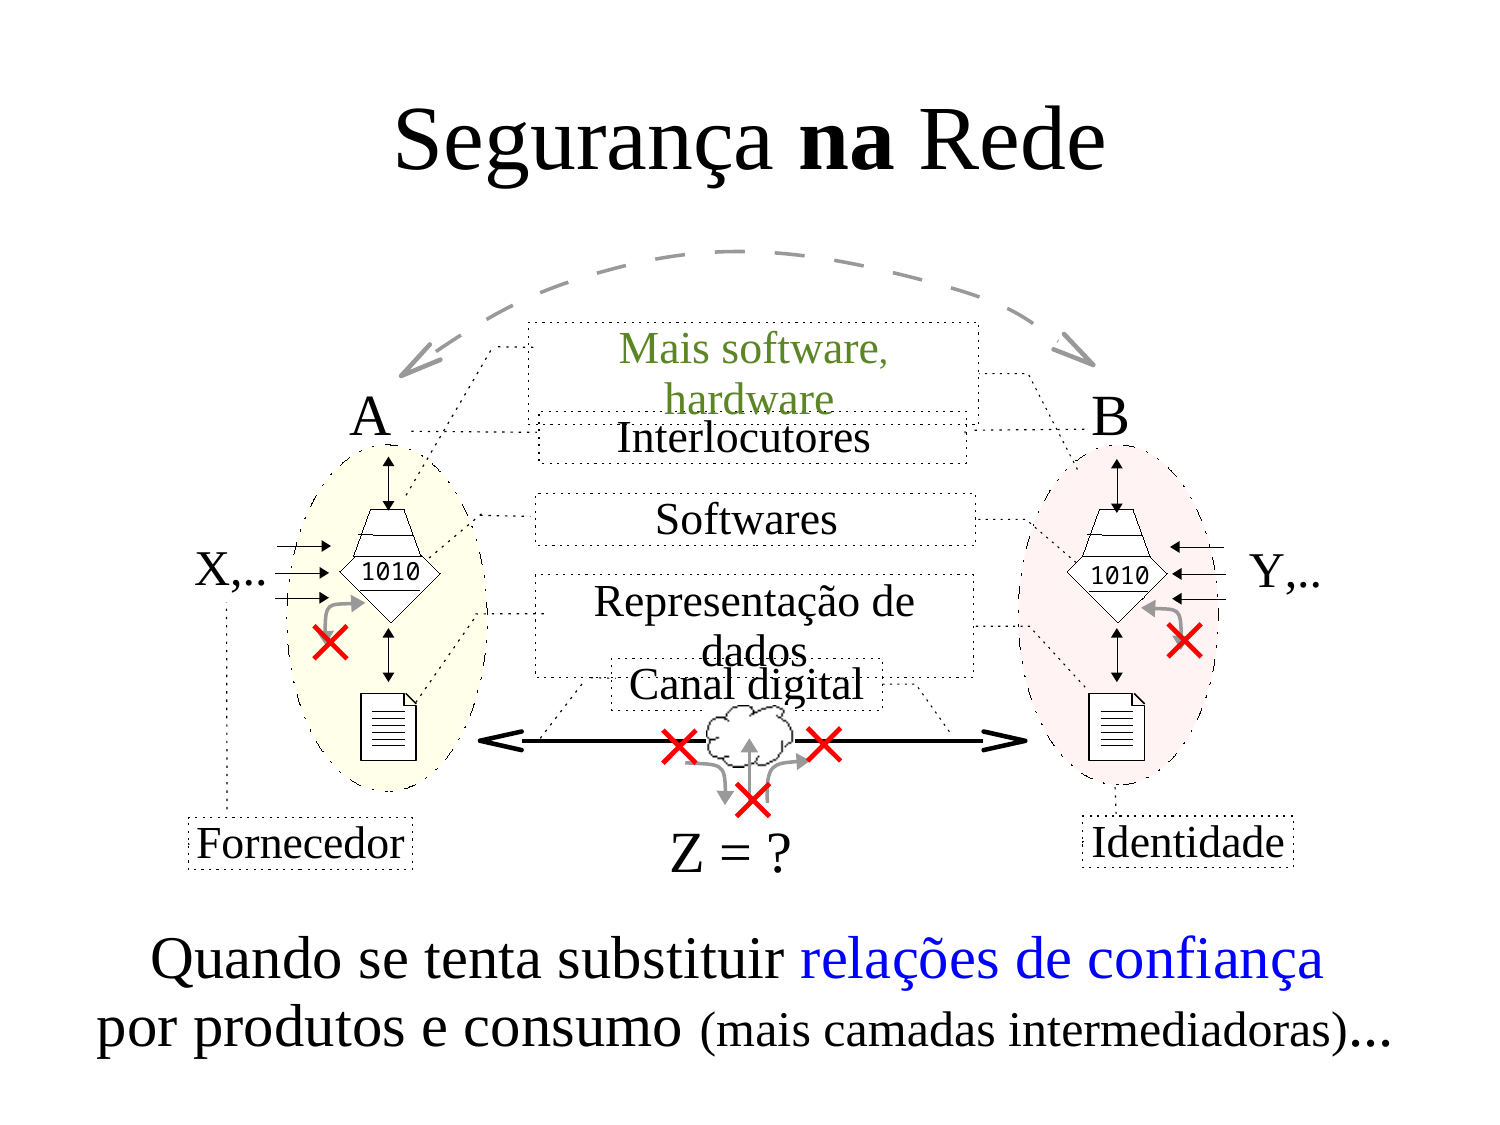

# Segurança na Rede
A
B
1010
 X,..
1010
Y,..





Z = ?
Quando se tenta substituir relações de confiança
por produtos e consumo (mais camadas intermediadoras)...